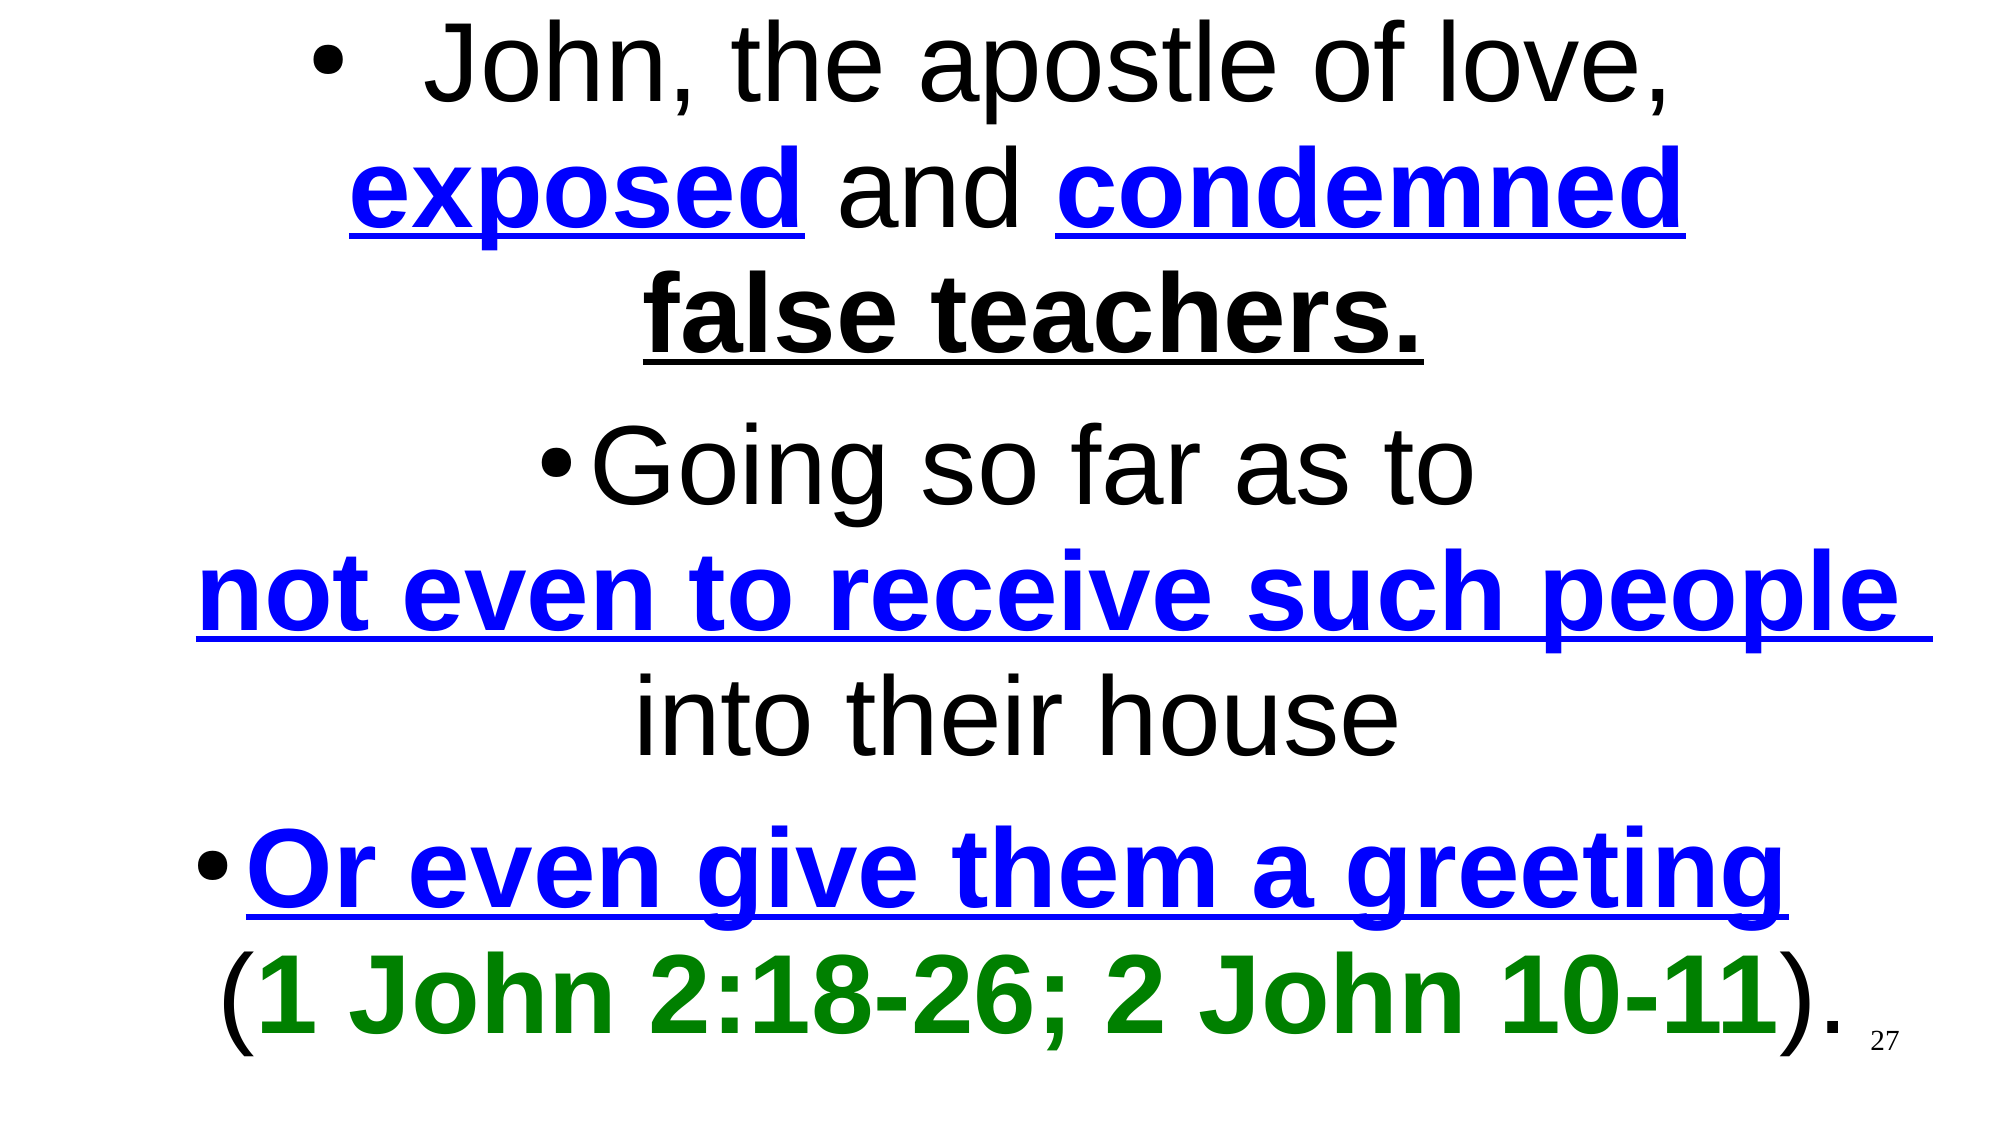

# John, the apostle of love, exposed and condemned false teachers.
Going so far as to
 not even to receive such people
into their house
Or even give them a greeting
(1 John 2:18-26; 2 John 10-11).
27